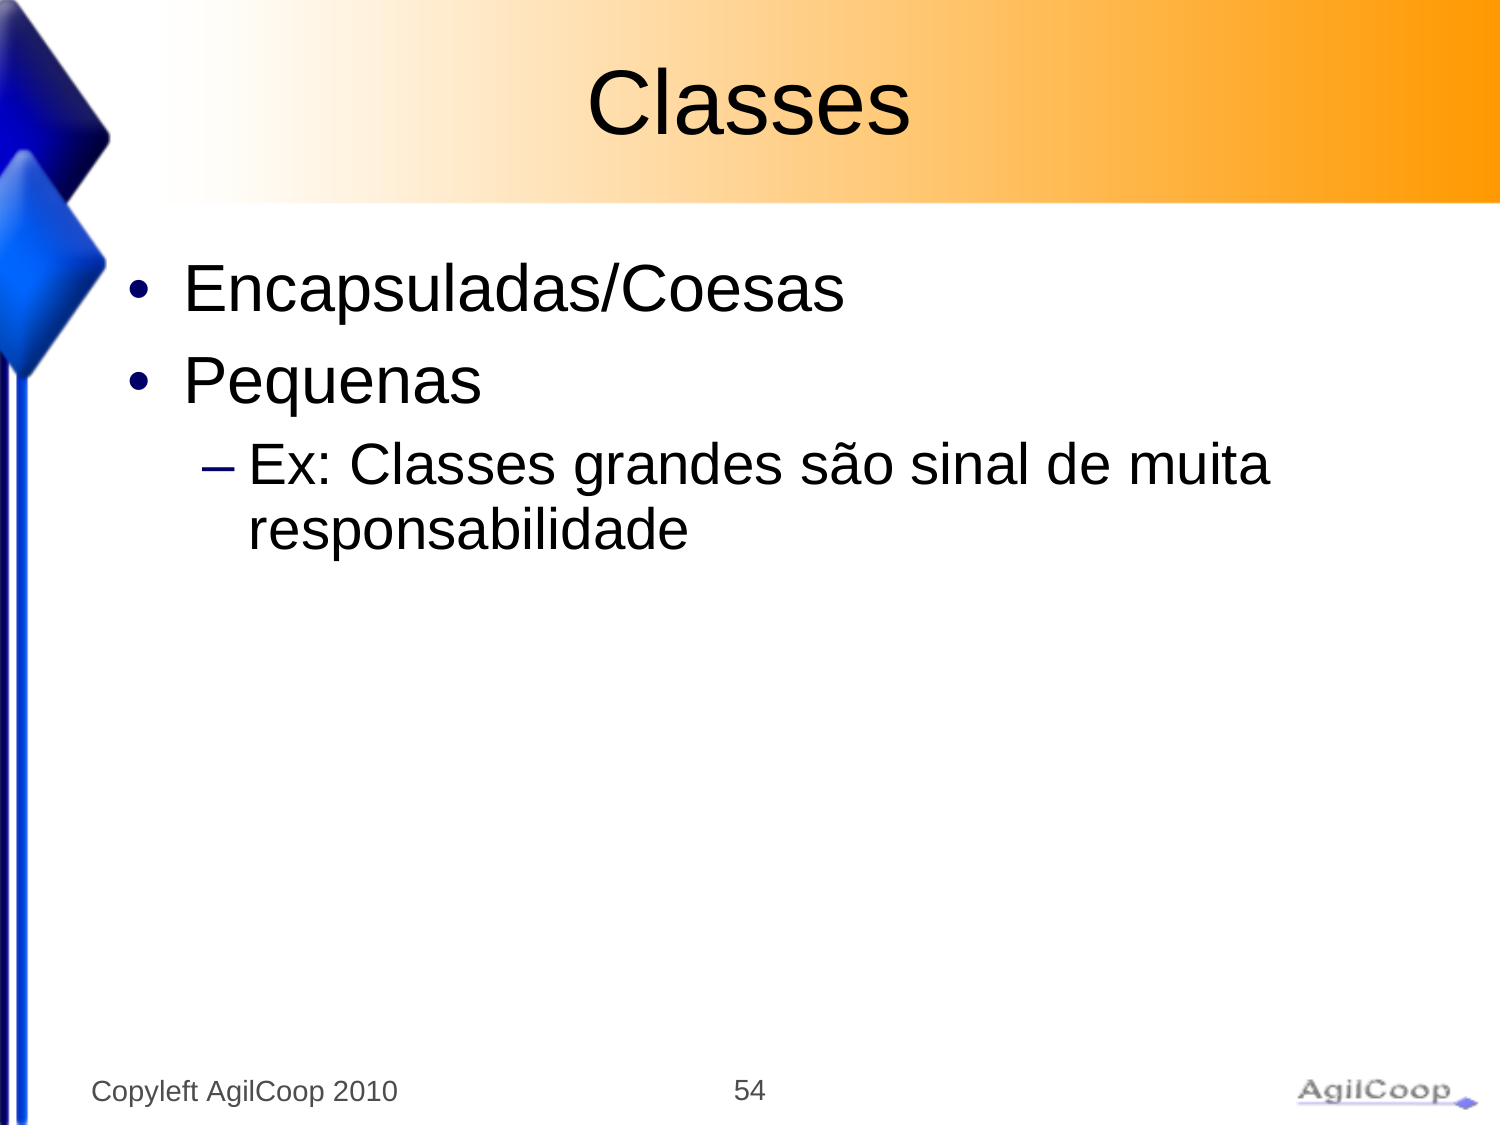

# Classes
Encapsuladas/Coesas
Pequenas
Ex: Classes grandes são sinal de muita responsabilidade
Copyleft AgilCoop 2010
54